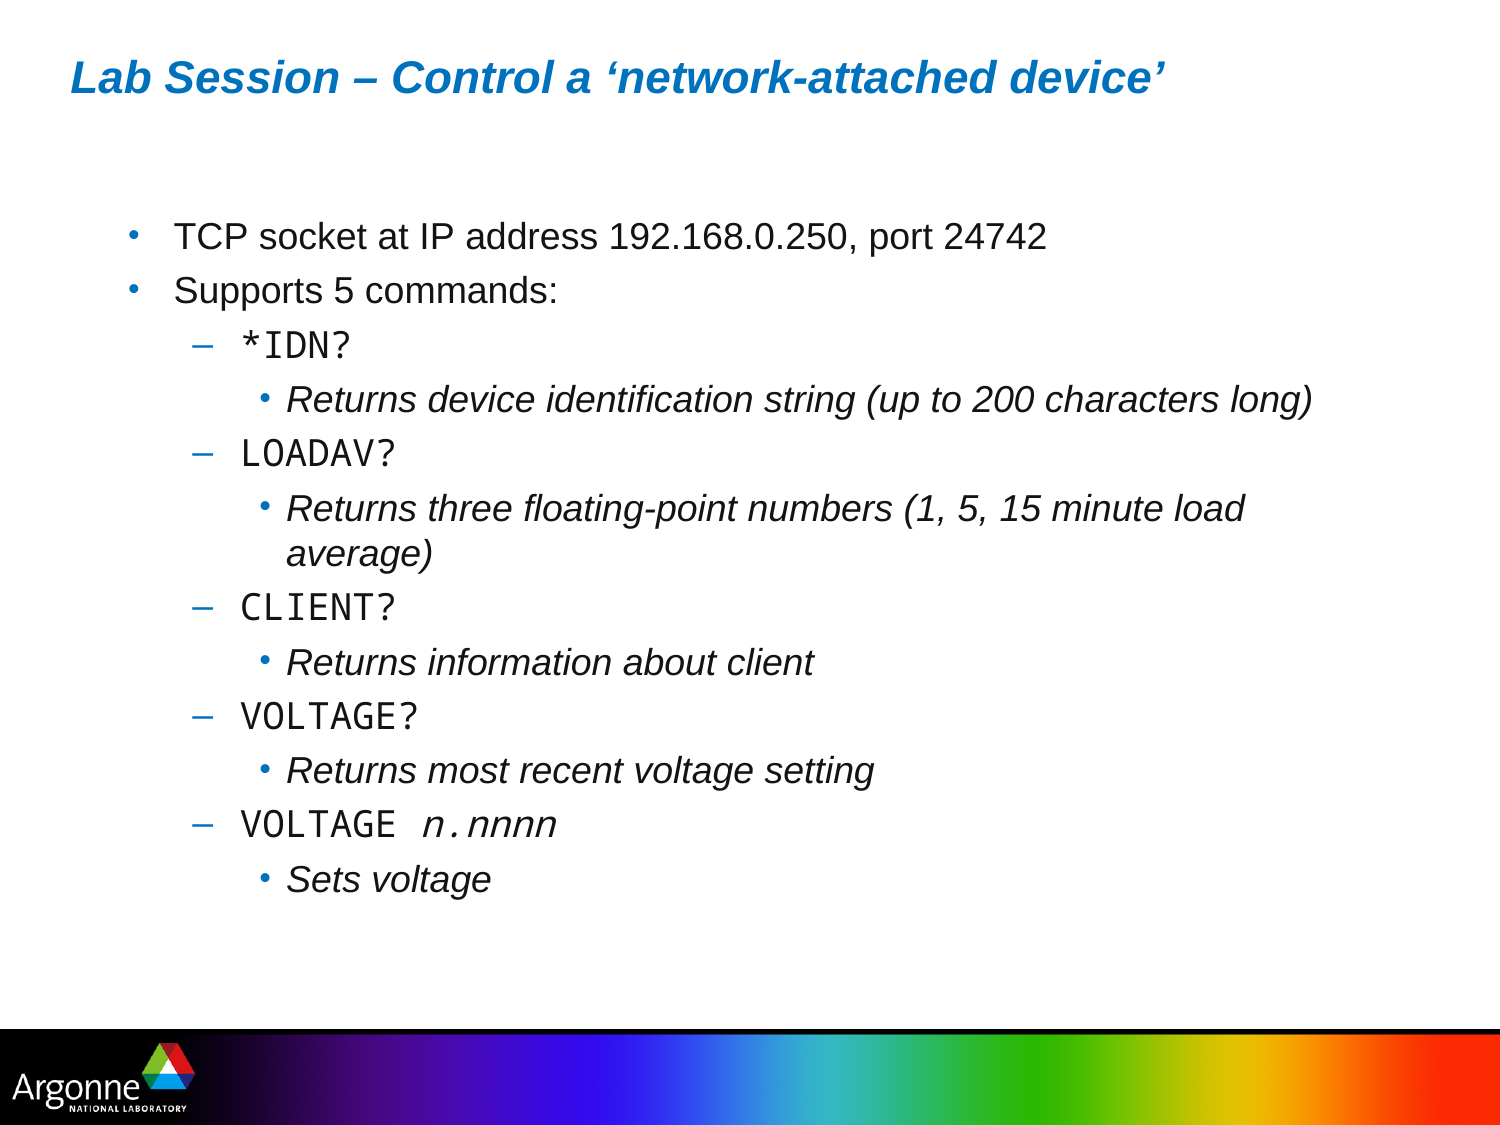

# Lab Session – Control a ‘network-attached device’
TCP socket at IP address 192.168.0.250, port 24742
Supports 5 commands:
*IDN?
Returns device identification string (up to 200 characters long)
LOADAV?
Returns three floating-point numbers (1, 5, 15 minute load average)
CLIENT?
Returns information about client
VOLTAGE?
Returns most recent voltage setting
VOLTAGE n.nnnn
Sets voltage